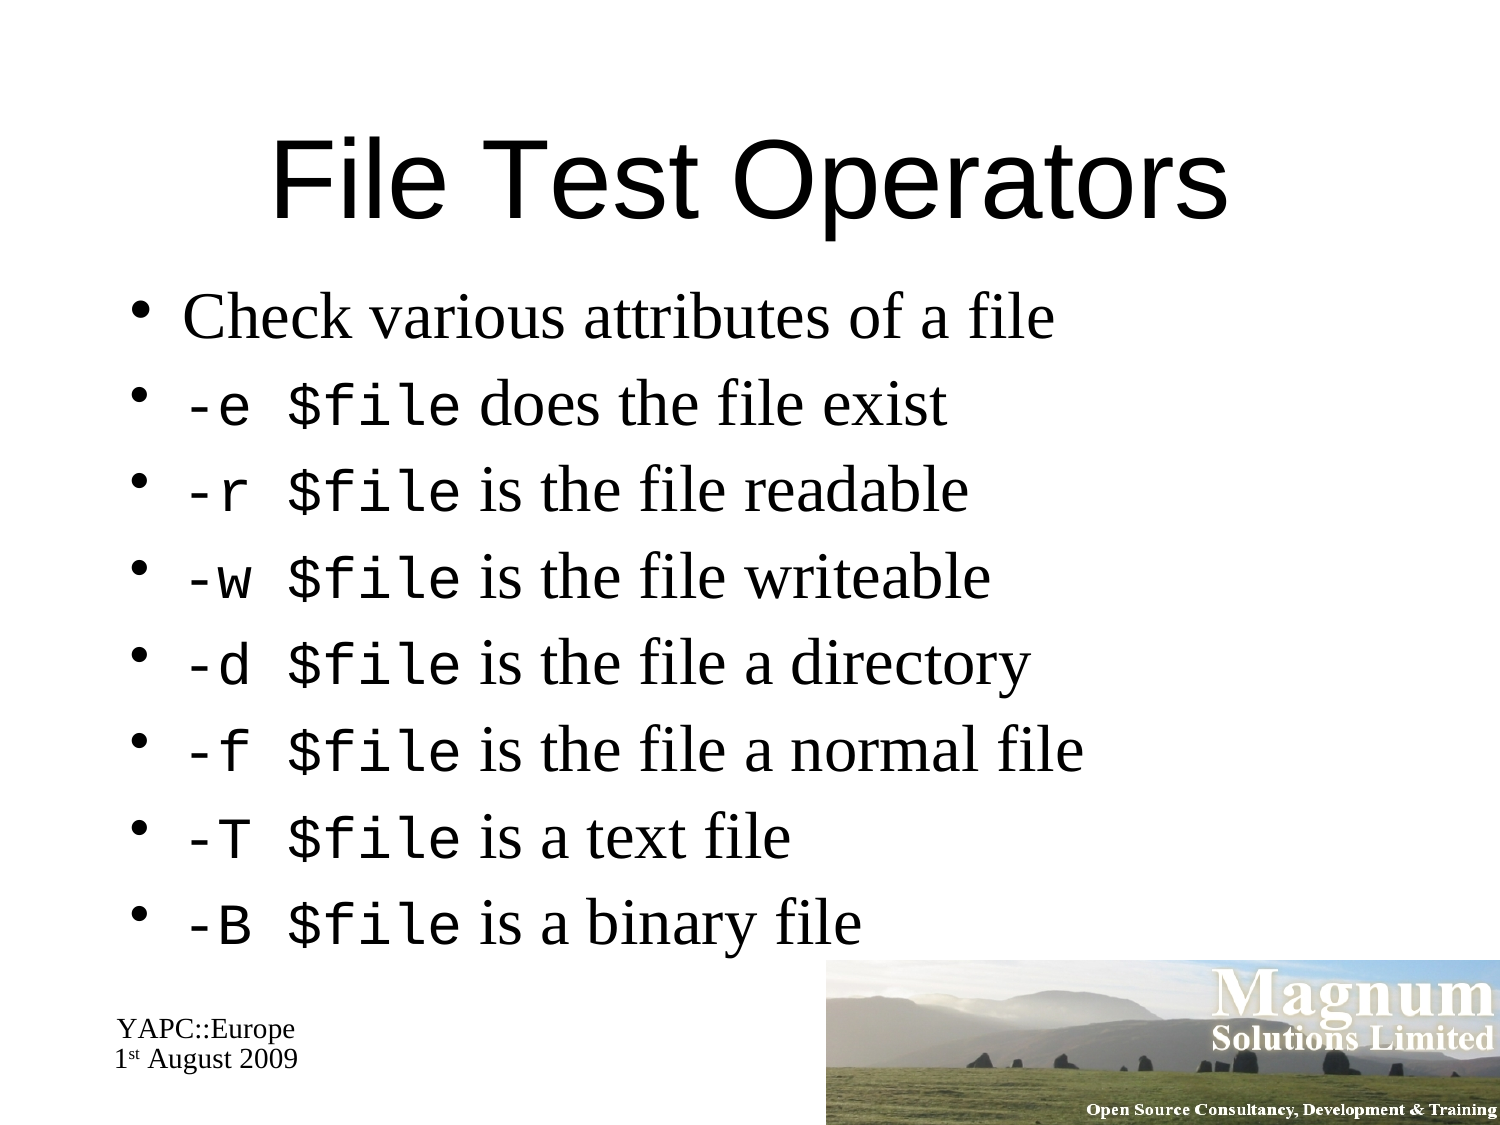

# File Test Operators
Check various attributes of a file
-e $file does the file exist
-r $file is the file readable
-w $file is the file writeable
-d $file is the file a directory
-f $file is the file a normal file
-T $file is a text file
-B $file is a binary file
56